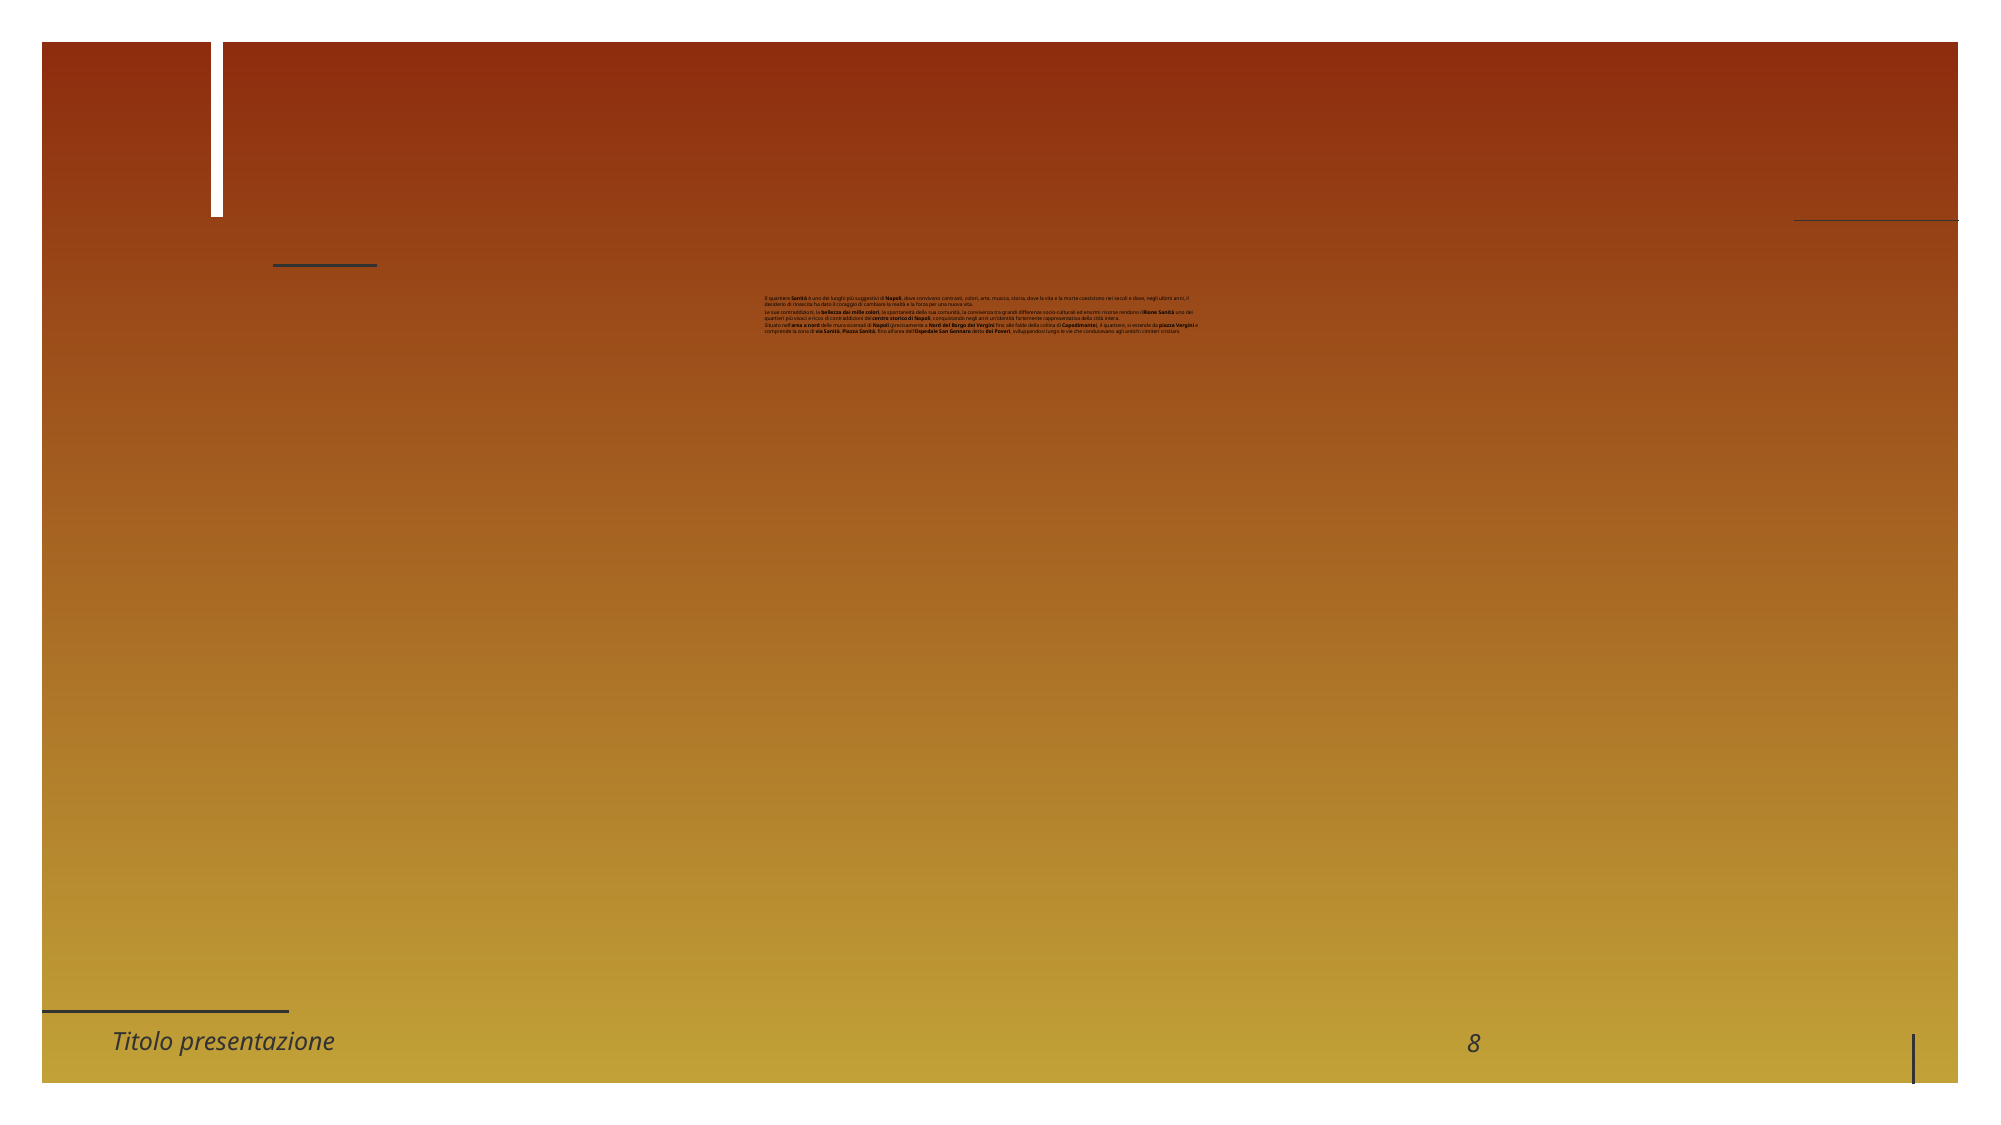

#
Il quartiere Sanità è uno dei luoghi più suggestivi di Napoli, dove convivono contrasti, colori, arte, musica, storia, dove la vita e la morte coesistono nei secoli e dove, negli ultimi anni, il desiderio di rinascita ha dato il coraggio di cambiare la realtà e la forza per una nuova vita.
Le sue contraddizioni, la bellezza dai mille colori, la spontaneità della sua comunità, la convivenza tra grandi differenze socio-culturali ed enormi risorse rendono il Rione Sanità uno dei quartieri più vivaci e ricco di contraddizioni del centro storico di Napoli, conquistando negli anni un’identità fortemente rappresentativa della città intera.
Situato nell’area a nord delle mura vicereali di Napoli (precisamente a Nord del Borgo dei Vergini fino alle falde della collina di Capodimonte), il quartiere, si estende da piazza Vergini e comprende la zona di via Sanità, Piazza Sanità, fino all’area dell’Ospedale San Gennaro detto dei Poveri, sviluppandosi lungo le vie che conducevano agli antichi cimiteri cristiani.
Titolo presentazione
7